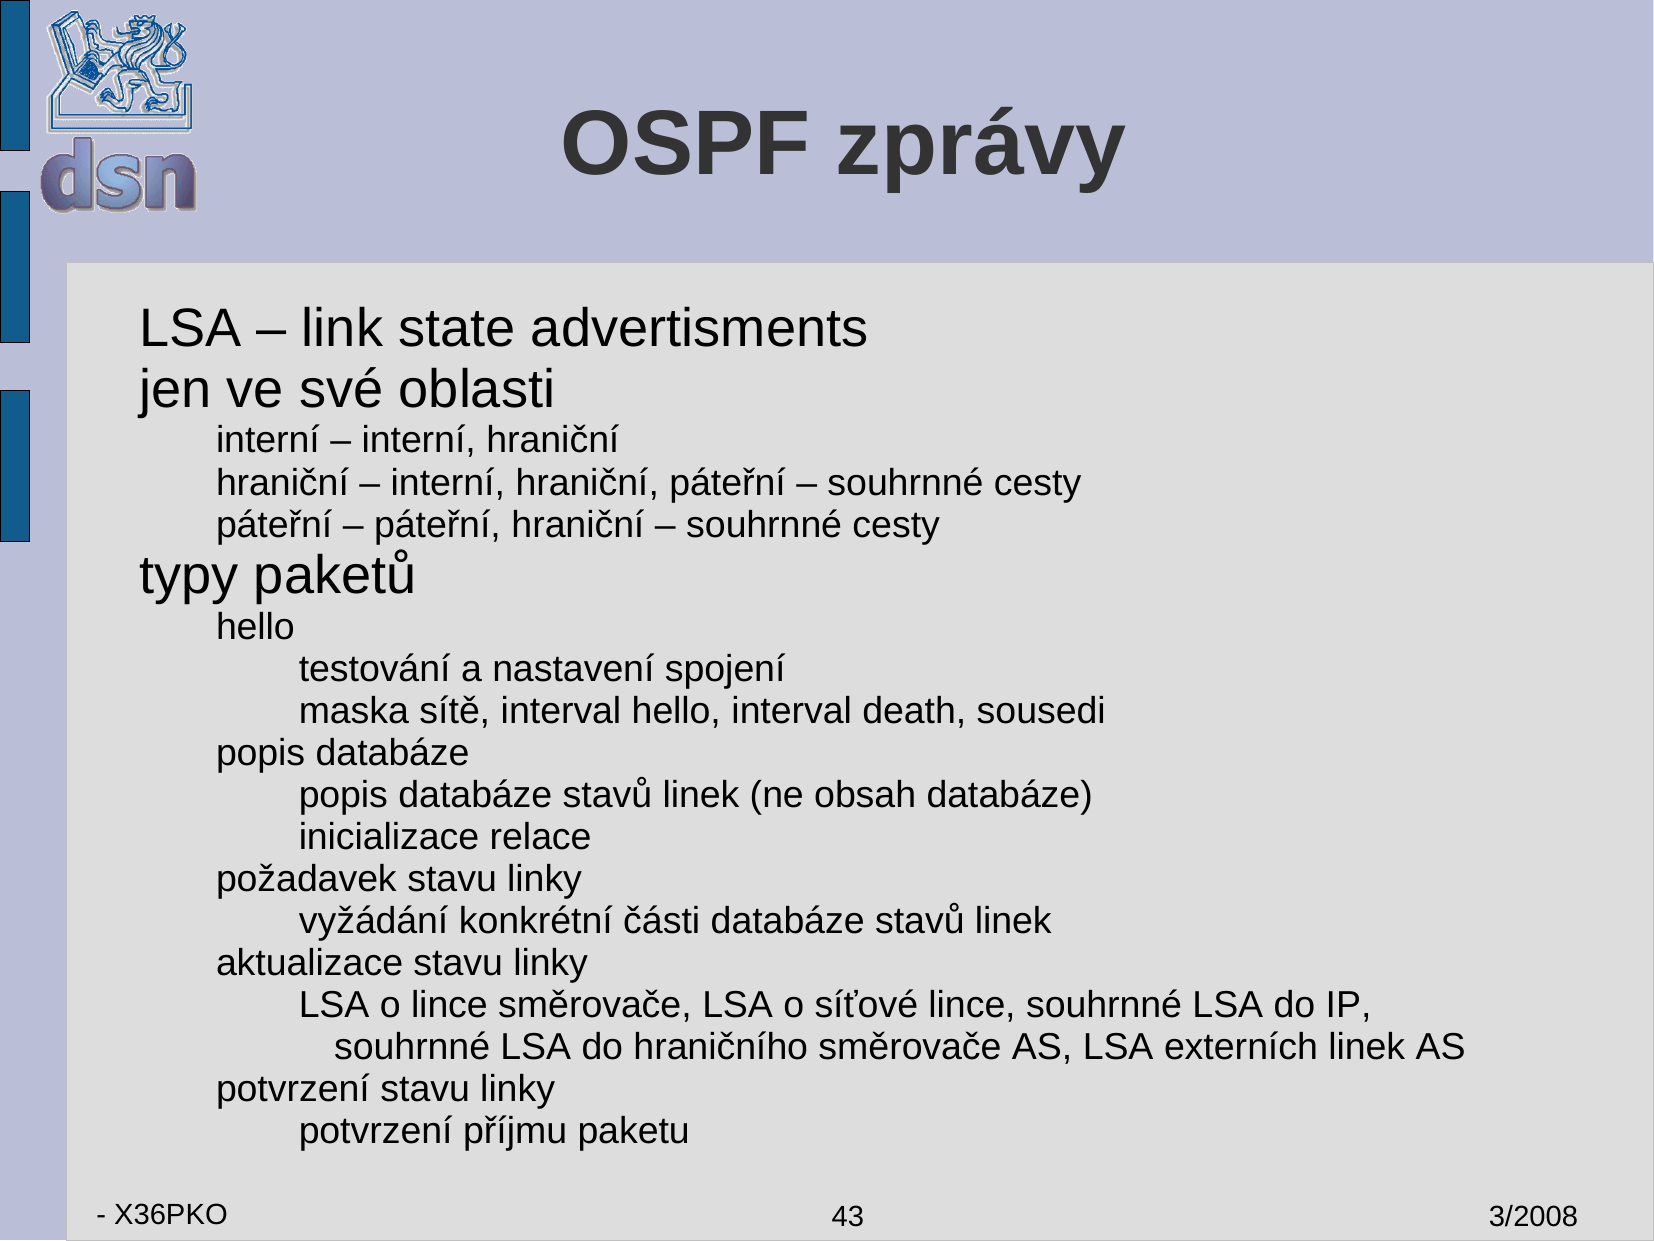

# OSPF zprávy
LSA – link state advertisments
jen ve své oblasti
interní – interní, hraniční
hraniční – interní, hraniční, páteřní – souhrnné cesty
páteřní – páteřní, hraniční – souhrnné cesty
typy paketů
hello
testování a nastavení spojení
maska sítě, interval hello, interval death, sousedi
popis databáze
popis databáze stavů linek (ne obsah databáze)
inicializace relace
požadavek stavu linky
vyžádání konkrétní části databáze stavů linek
aktualizace stavu linky
LSA o lince směrovače, LSA o síťové lince, souhrnné LSA do IP, souhrnné LSA do hraničního směrovače AS, LSA externích linek AS
potvrzení stavu linky
potvrzení příjmu paketu